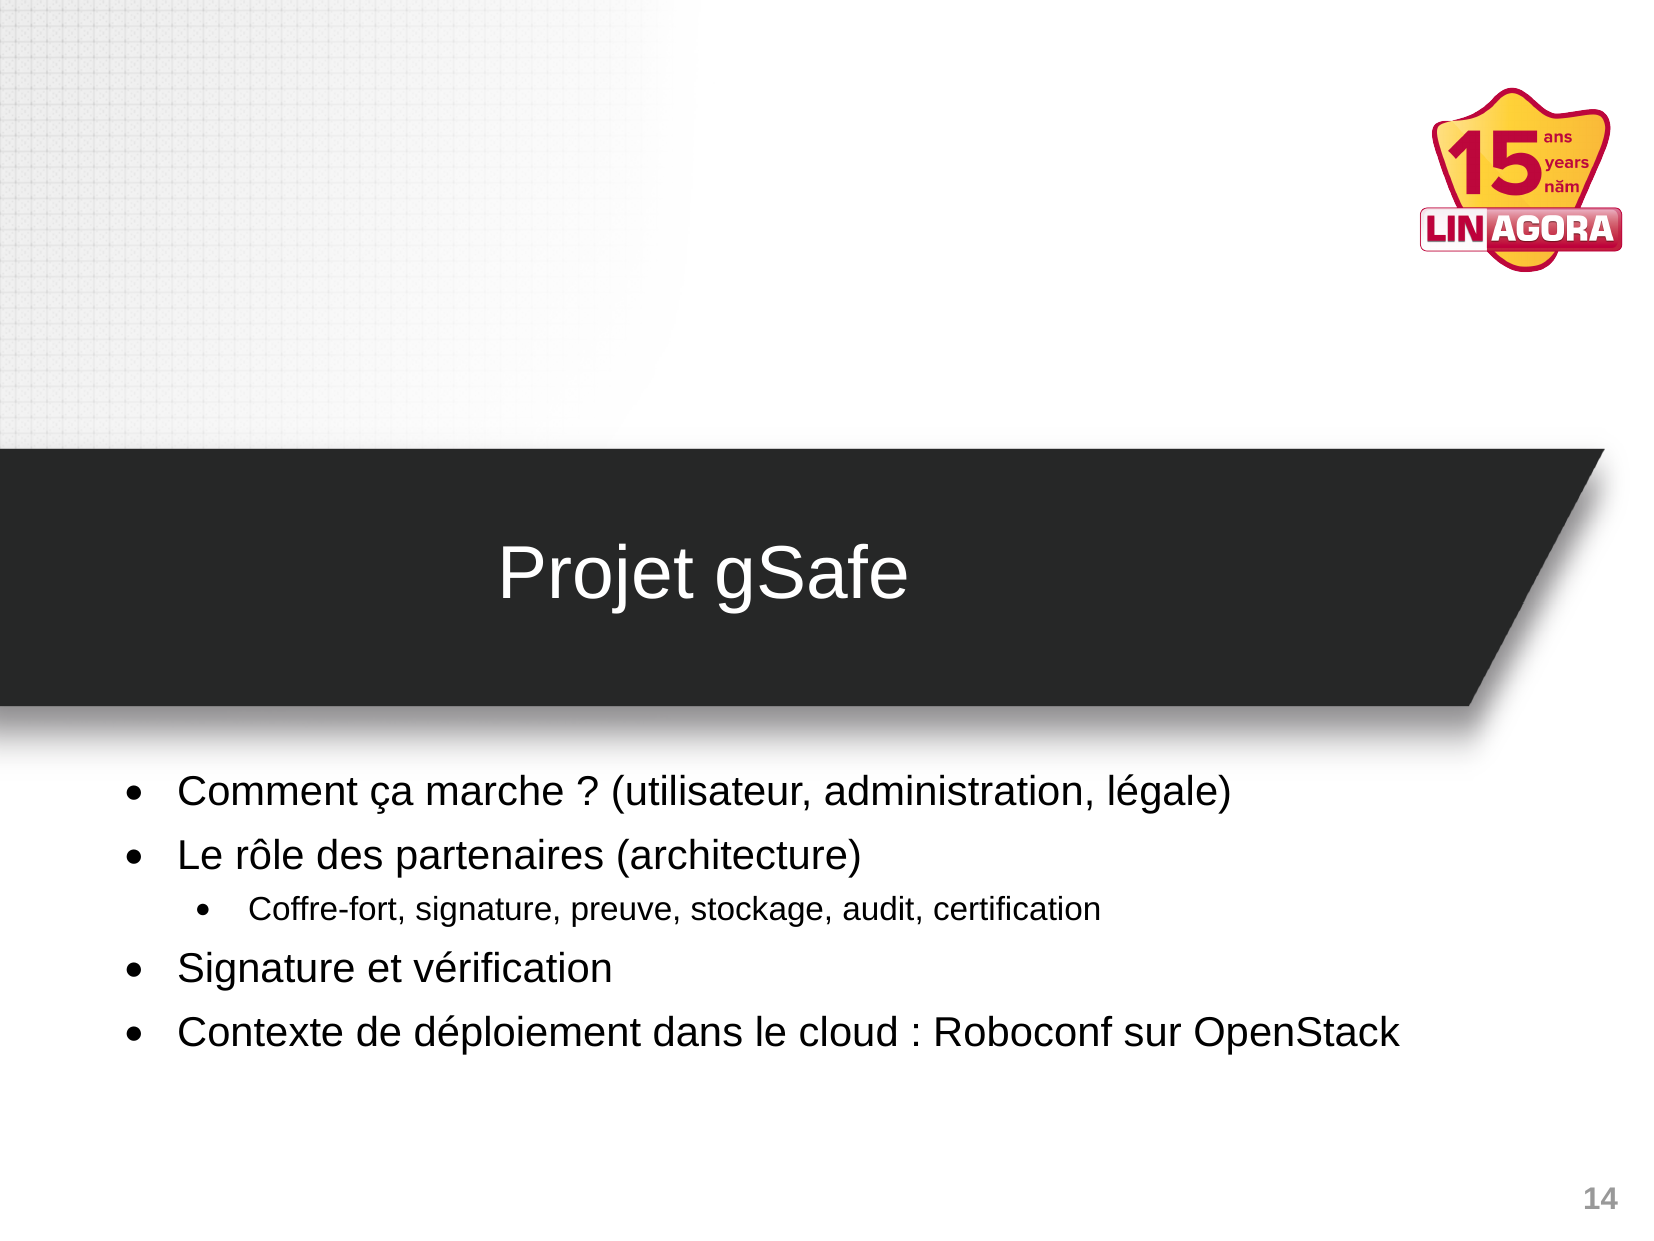

# Projet gSafe
Comment ça marche ? (utilisateur, administration, légale)
Le rôle des partenaires (architecture)
Coffre-fort, signature, preuve, stockage, audit, certification
Signature et vérification
Contexte de déploiement dans le cloud : Roboconf sur OpenStack
14